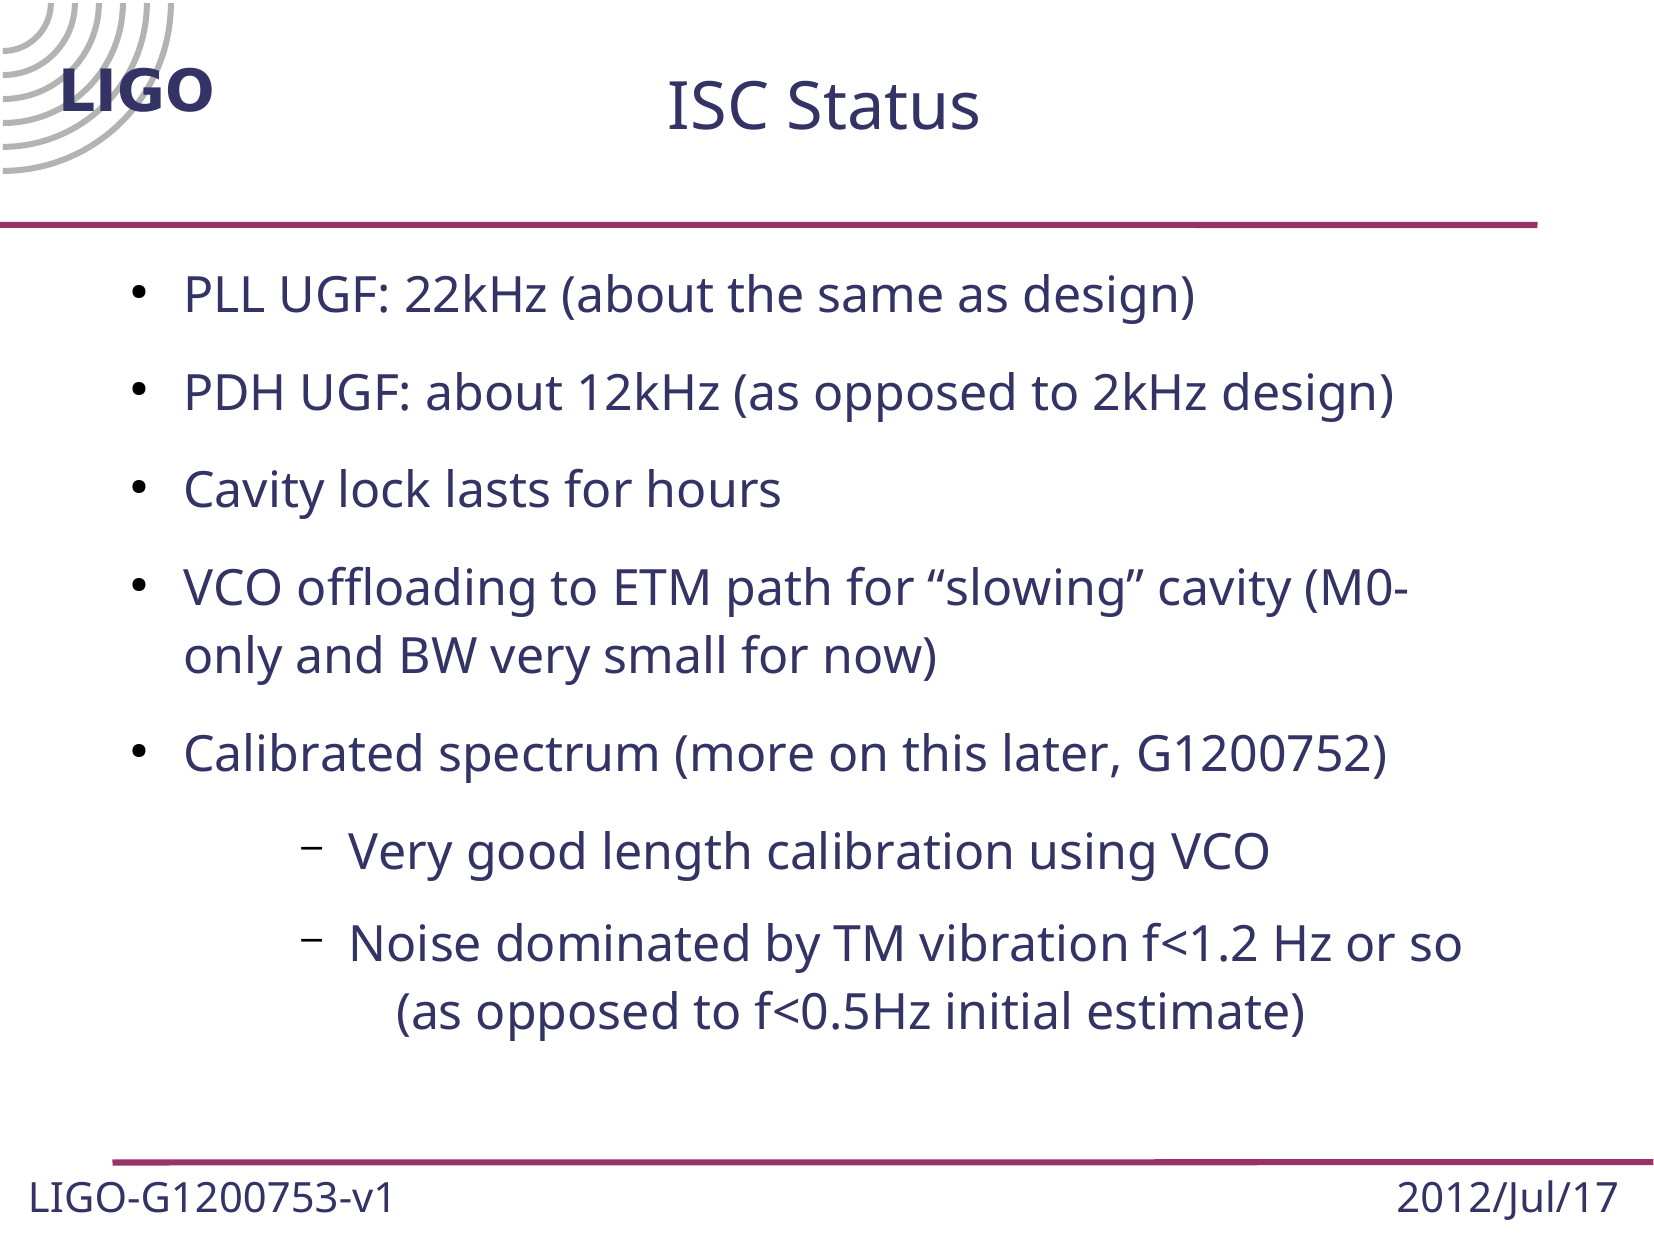

# ISC Status
PLL UGF: 22kHz (about the same as design)
PDH UGF: about 12kHz (as opposed to 2kHz design)
Cavity lock lasts for hours
VCO offloading to ETM path for “slowing” cavity (M0-only and BW very small for now)
Calibrated spectrum (more on this later, G1200752)
Very good length calibration using VCO
Noise dominated by TM vibration f<1.2 Hz or so (as opposed to f<0.5Hz initial estimate)